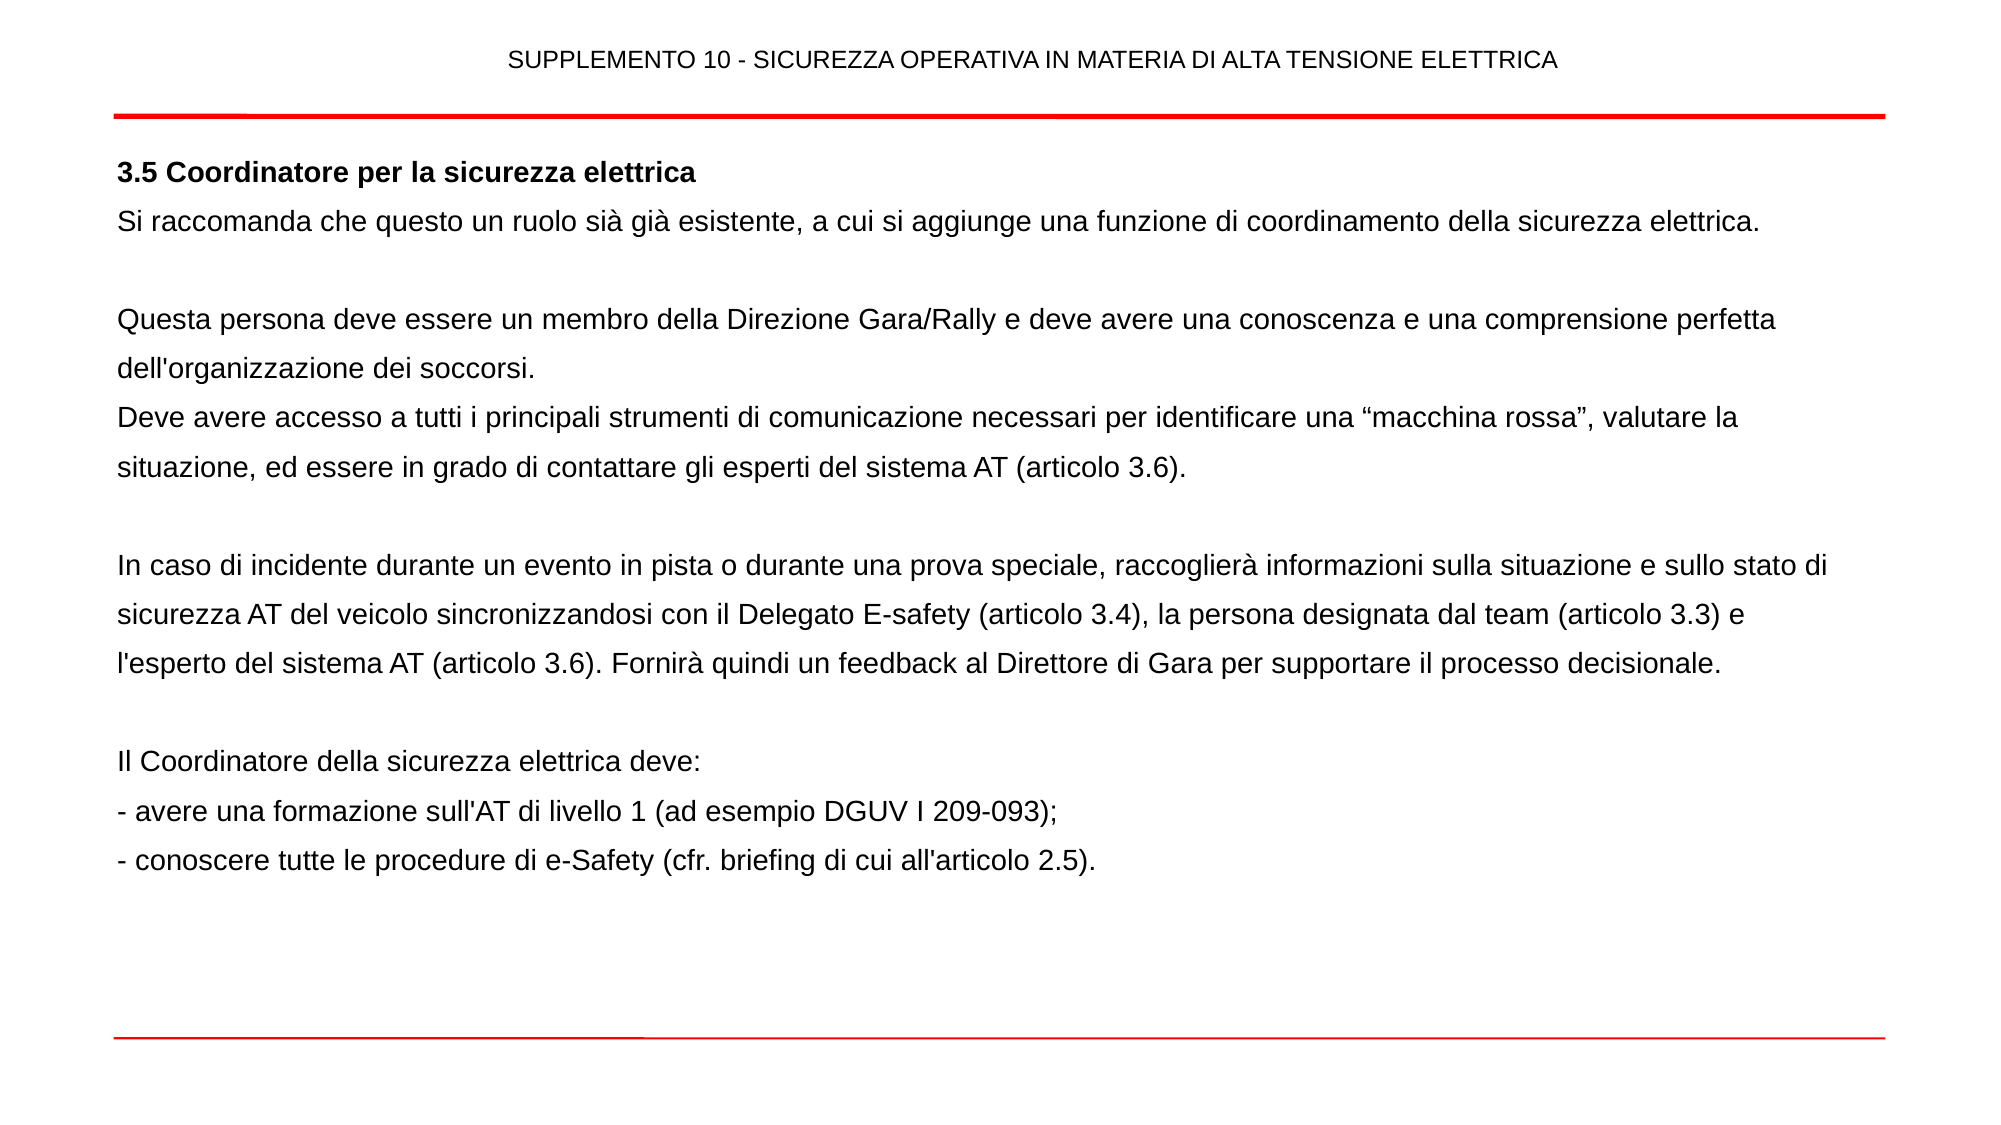

SUPPLEMENTO 10 - SICUREZZA OPERATIVA IN MATERIA DI ALTA TENSIONE ELETTRICA
3.5 Coordinatore per la sicurezza elettrica
Si raccomanda che questo un ruolo sià già esistente, a cui si aggiunge una funzione di coordinamento della sicurezza elettrica.
Questa persona deve essere un membro della Direzione Gara/Rally e deve avere una conoscenza e una comprensione perfetta dell'organizzazione dei soccorsi.
Deve avere accesso a tutti i principali strumenti di comunicazione necessari per identificare una “macchina rossa”, valutare la situazione, ed essere in grado di contattare gli esperti del sistema AT (articolo 3.6).
In caso di incidente durante un evento in pista o durante una prova speciale, raccoglierà informazioni sulla situazione e sullo stato di sicurezza AT del veicolo sincronizzandosi con il Delegato E-safety (articolo 3.4), la persona designata dal team (articolo 3.3) e l'esperto del sistema AT (articolo 3.6). Fornirà quindi un feedback al Direttore di Gara per supportare il processo decisionale.
Il Coordinatore della sicurezza elettrica deve:
- avere una formazione sull'AT di livello 1 (ad esempio DGUV I 209-093);
- conoscere tutte le procedure di e-Safety (cfr. briefing di cui all'articolo 2.5).